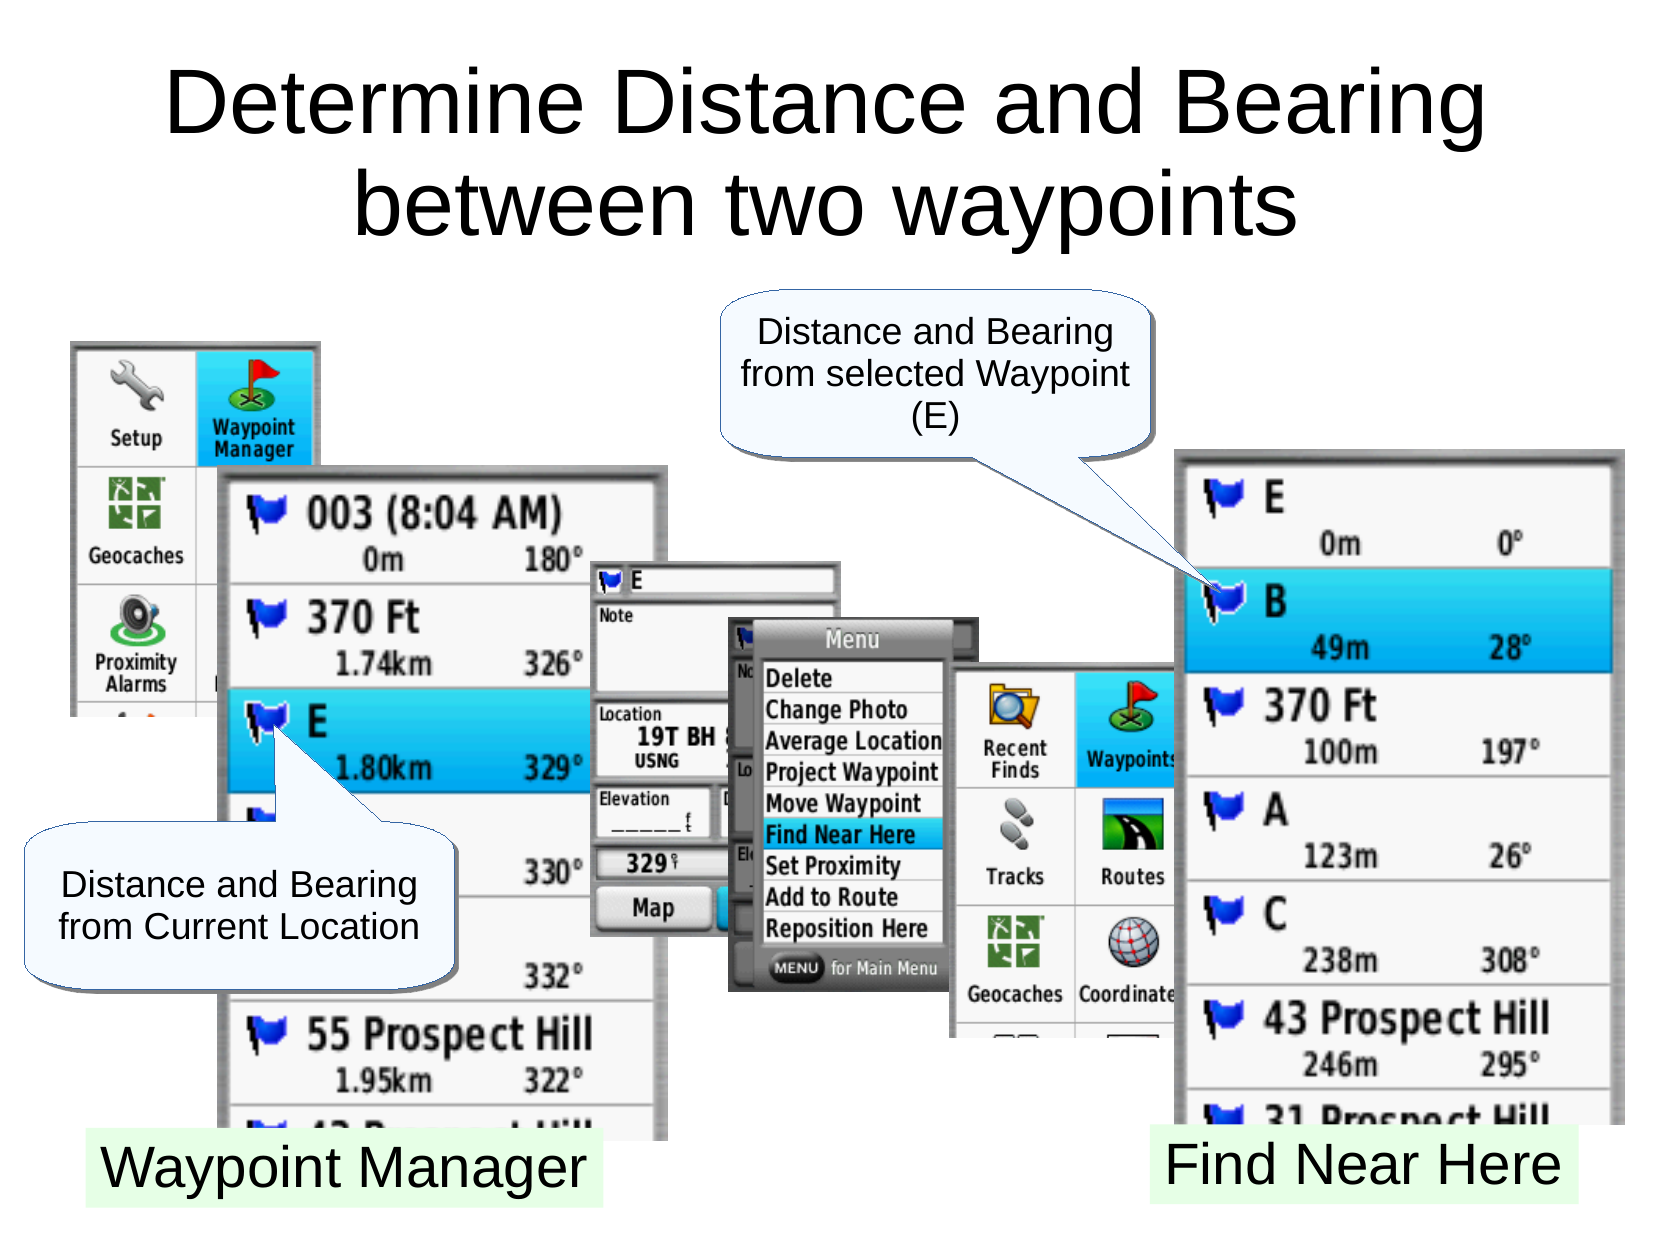

# Determine Distance and Bearing between two waypoints
Distance and Bearing
from selected Waypoint
(E)
Distance and Bearing
from Current Location
Find Near Here
Waypoint Manager